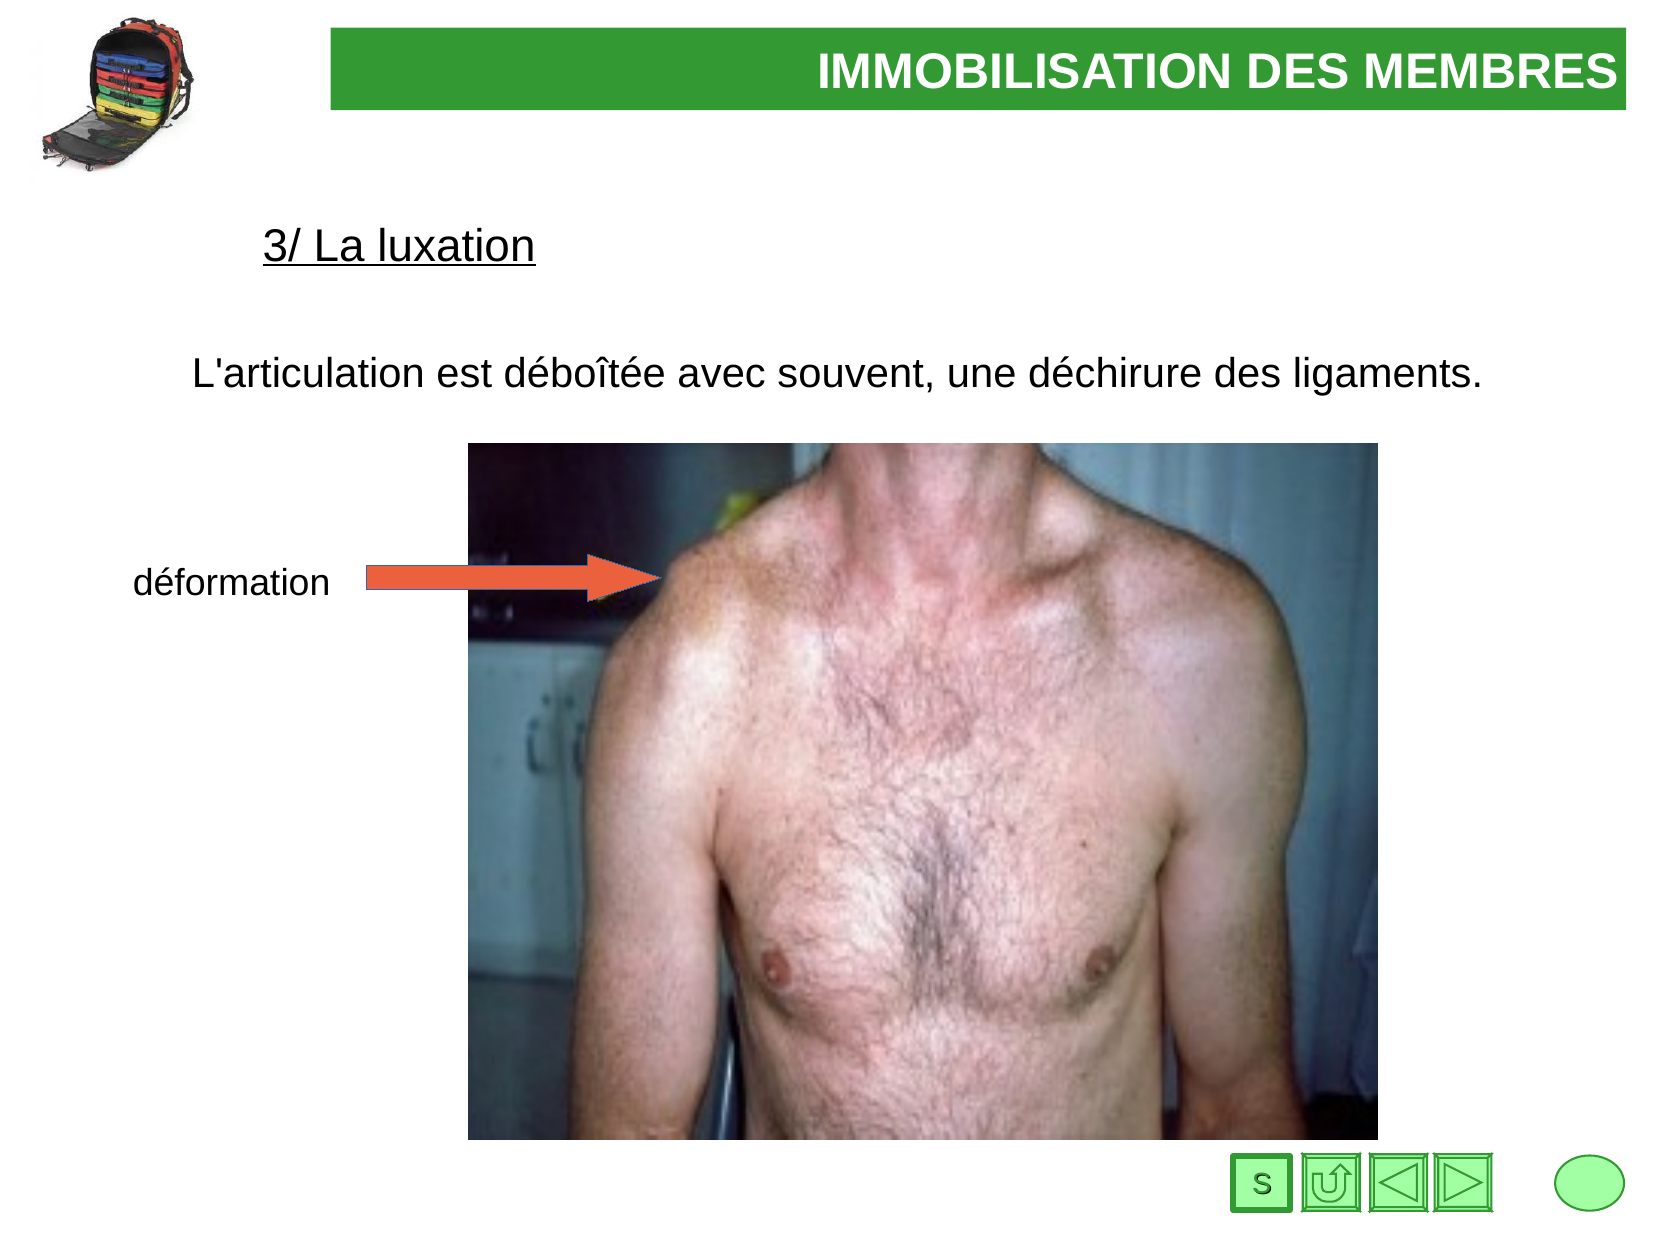

# IMMOBILISATION DES MEMBRES
3/ La luxation
L'articulation est déboîtée avec souvent, une déchirure des ligaments.
déformation